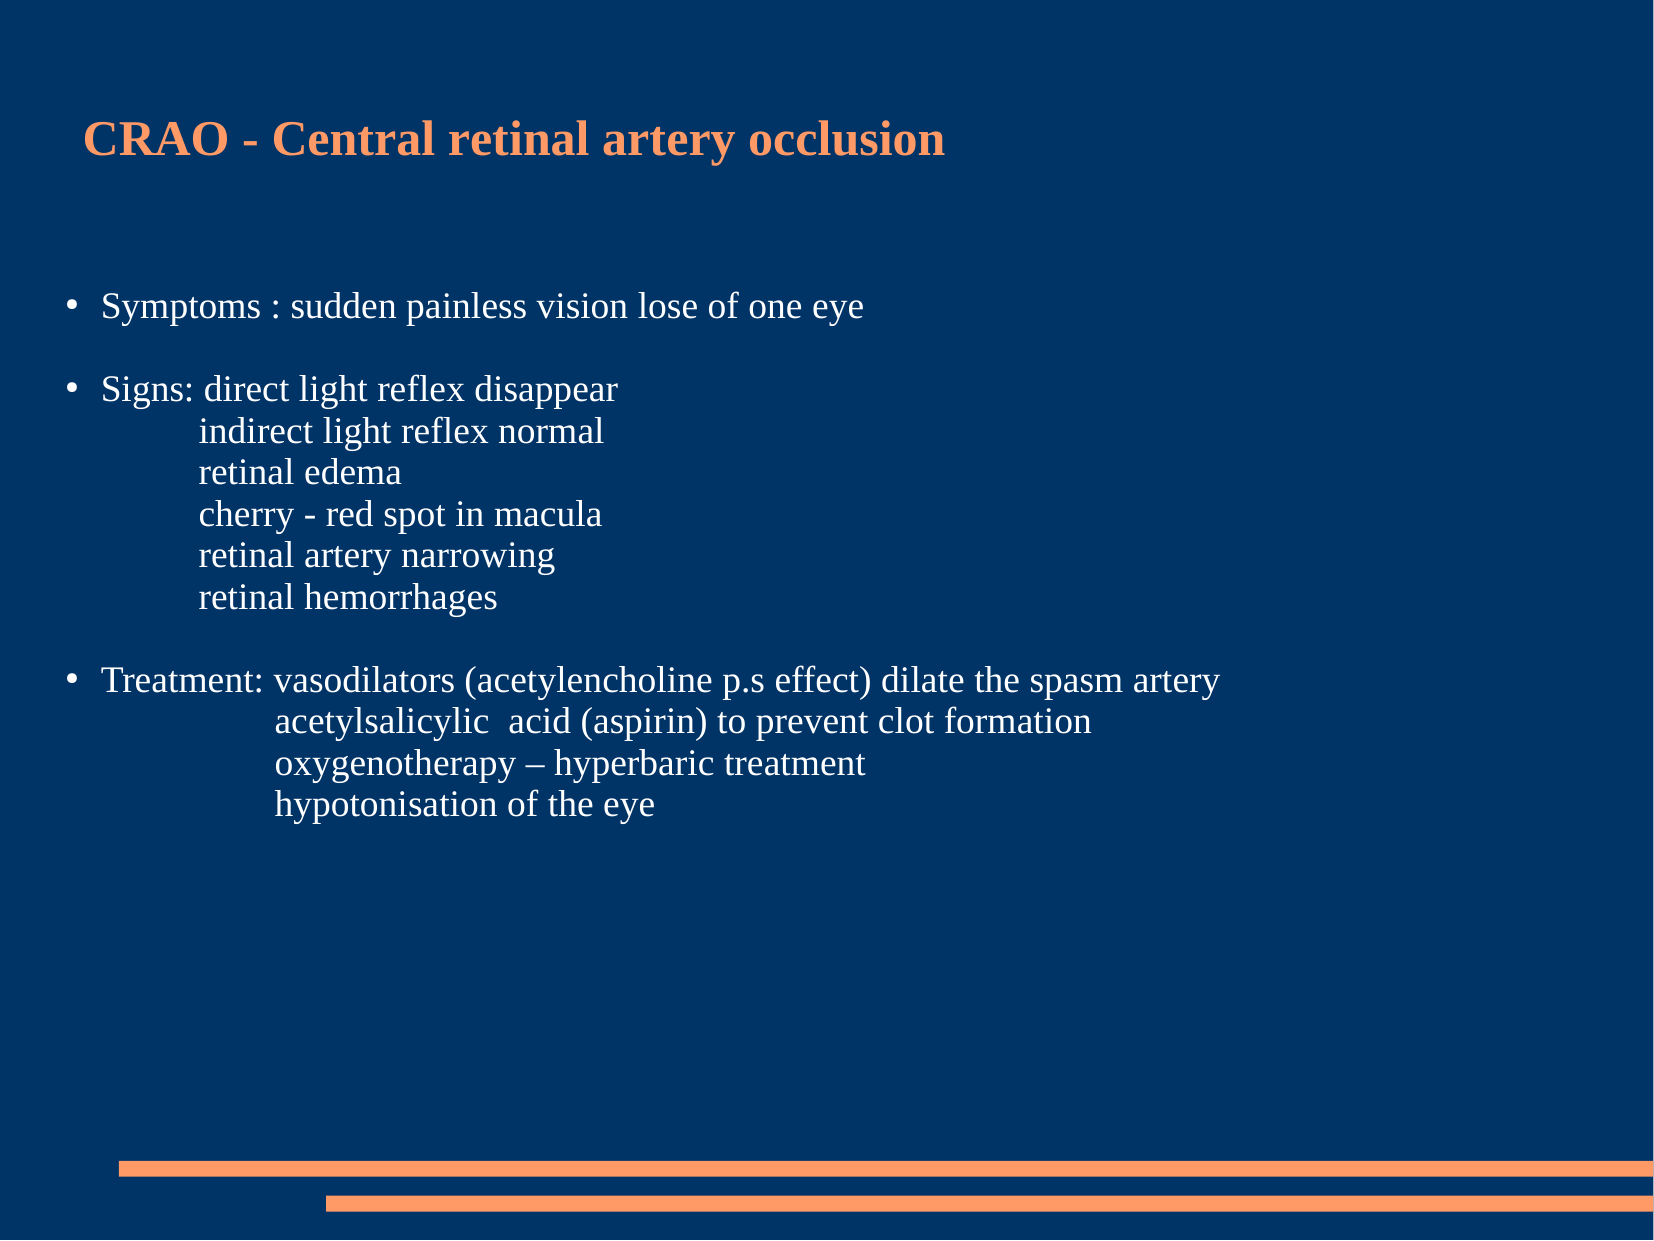

# CRAO - Central retinal artery occlusion
Symptoms : sudden painless vision lose of one eye
Signs: direct light reflex disappear
 indirect light reflex normal
 retinal edema
 cherry - red spot in macula
 retinal artery narrowing
 retinal hemorrhages
Treatment: vasodilators (acetylencholine p.s effect) dilate the spasm artery
 acetylsalicylic acid (aspirin) to prevent clot formation
 oxygenotherapy – hyperbaric treatment
 hypotonisation of the eye